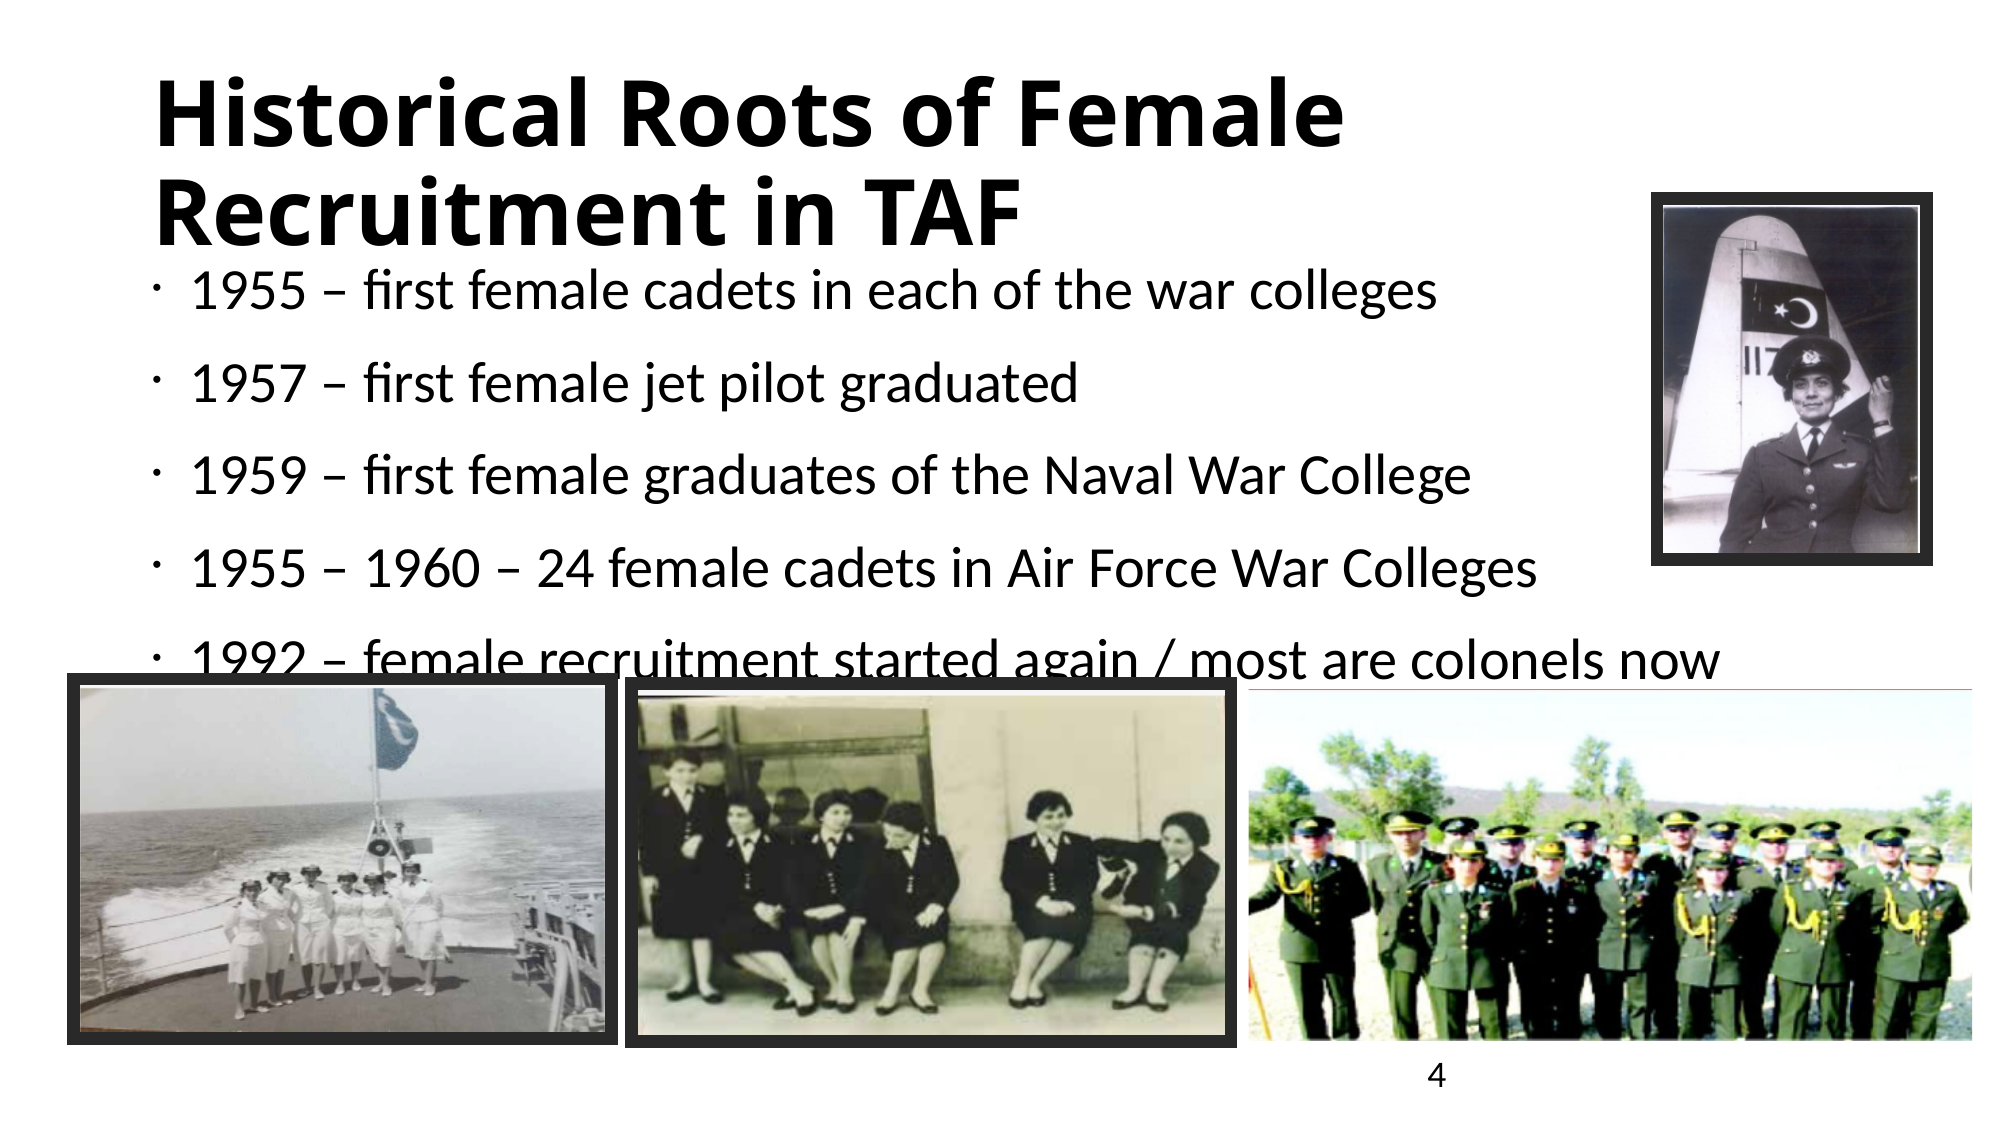

# Historical Roots of Female Recruitment in TAF
1955 – first female cadets in each of the war colleges
1957 – first female jet pilot graduated
1959 – first female graduates of the Naval War College
1955 – 1960 – 24 female cadets in Air Force War Colleges
1992 – female recruitment started again / most are colonels now